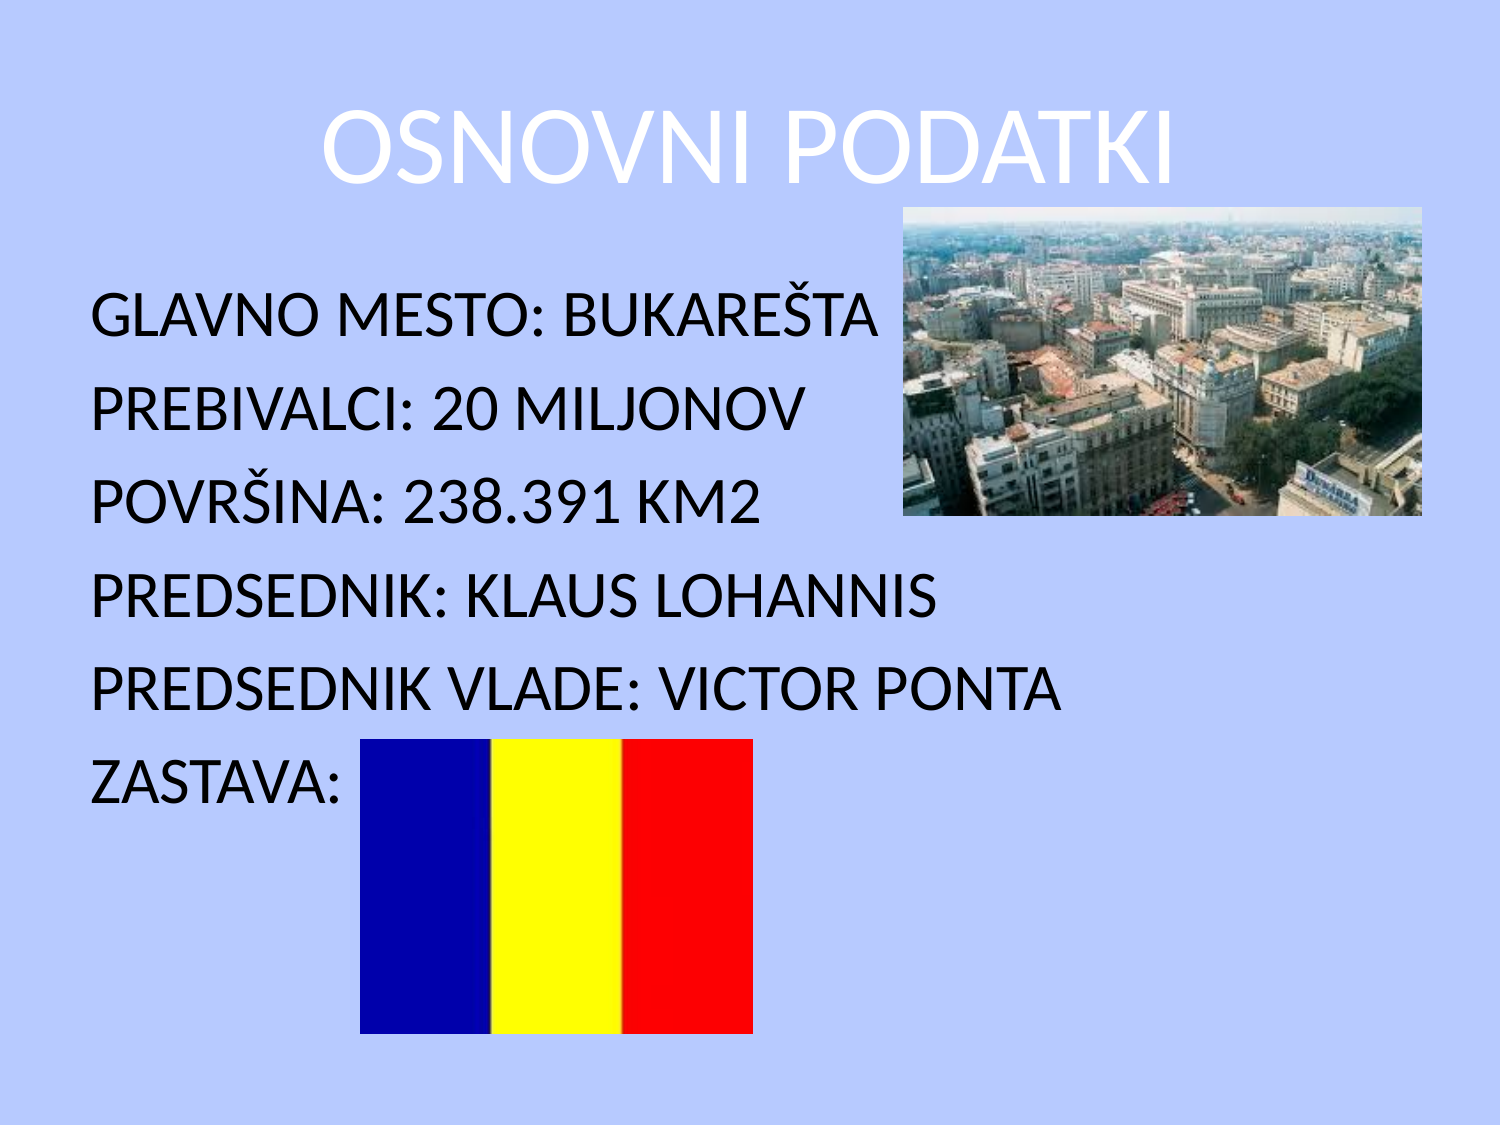

# OSNOVNI PODATKI
GLAVNO MESTO: BUKAREŠTA
PREBIVALCI: 20 MILJONOV
POVRŠINA: 238.391 KM2
PREDSEDNIK: KLAUS LOHANNIS
PREDSEDNIK VLADE: VICTOR PONTA
ZASTAVA: